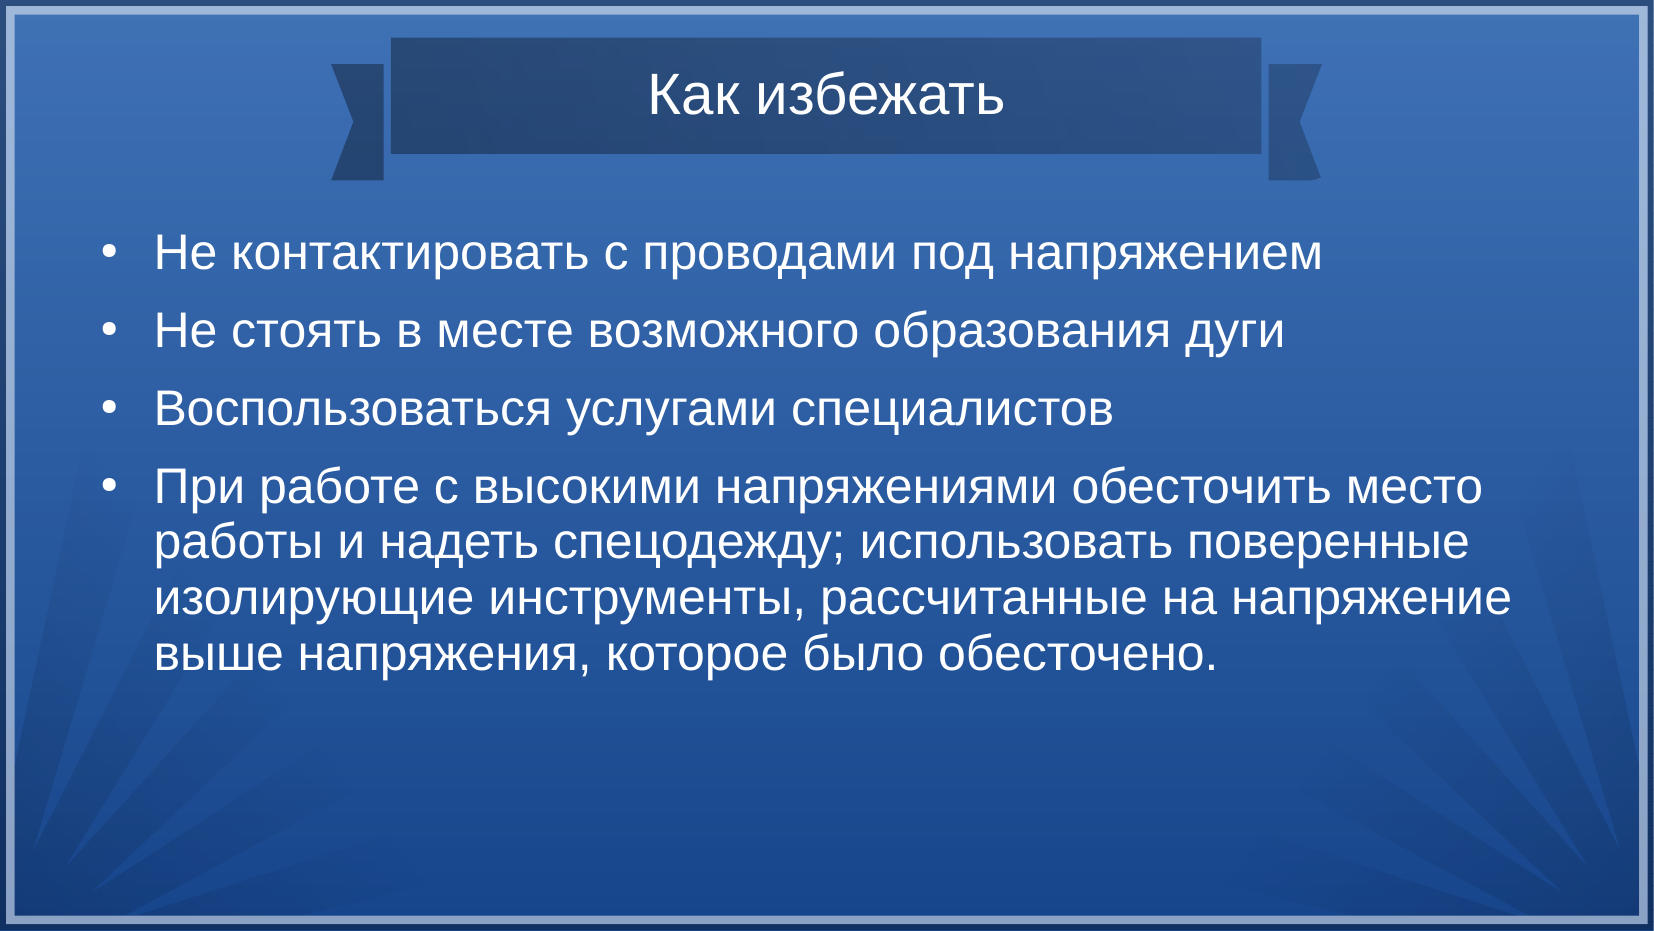

# Как избежать
Не контактировать с проводами под напряжением
Не стоять в месте возможного образования дуги
Воспользоваться услугами специалистов
При работе с высокими напряжениями обесточить место работы и надеть спецодежду; использовать поверенные изолирующие инструменты, рассчитанные на напряжение выше напряжения, которое было обесточено.